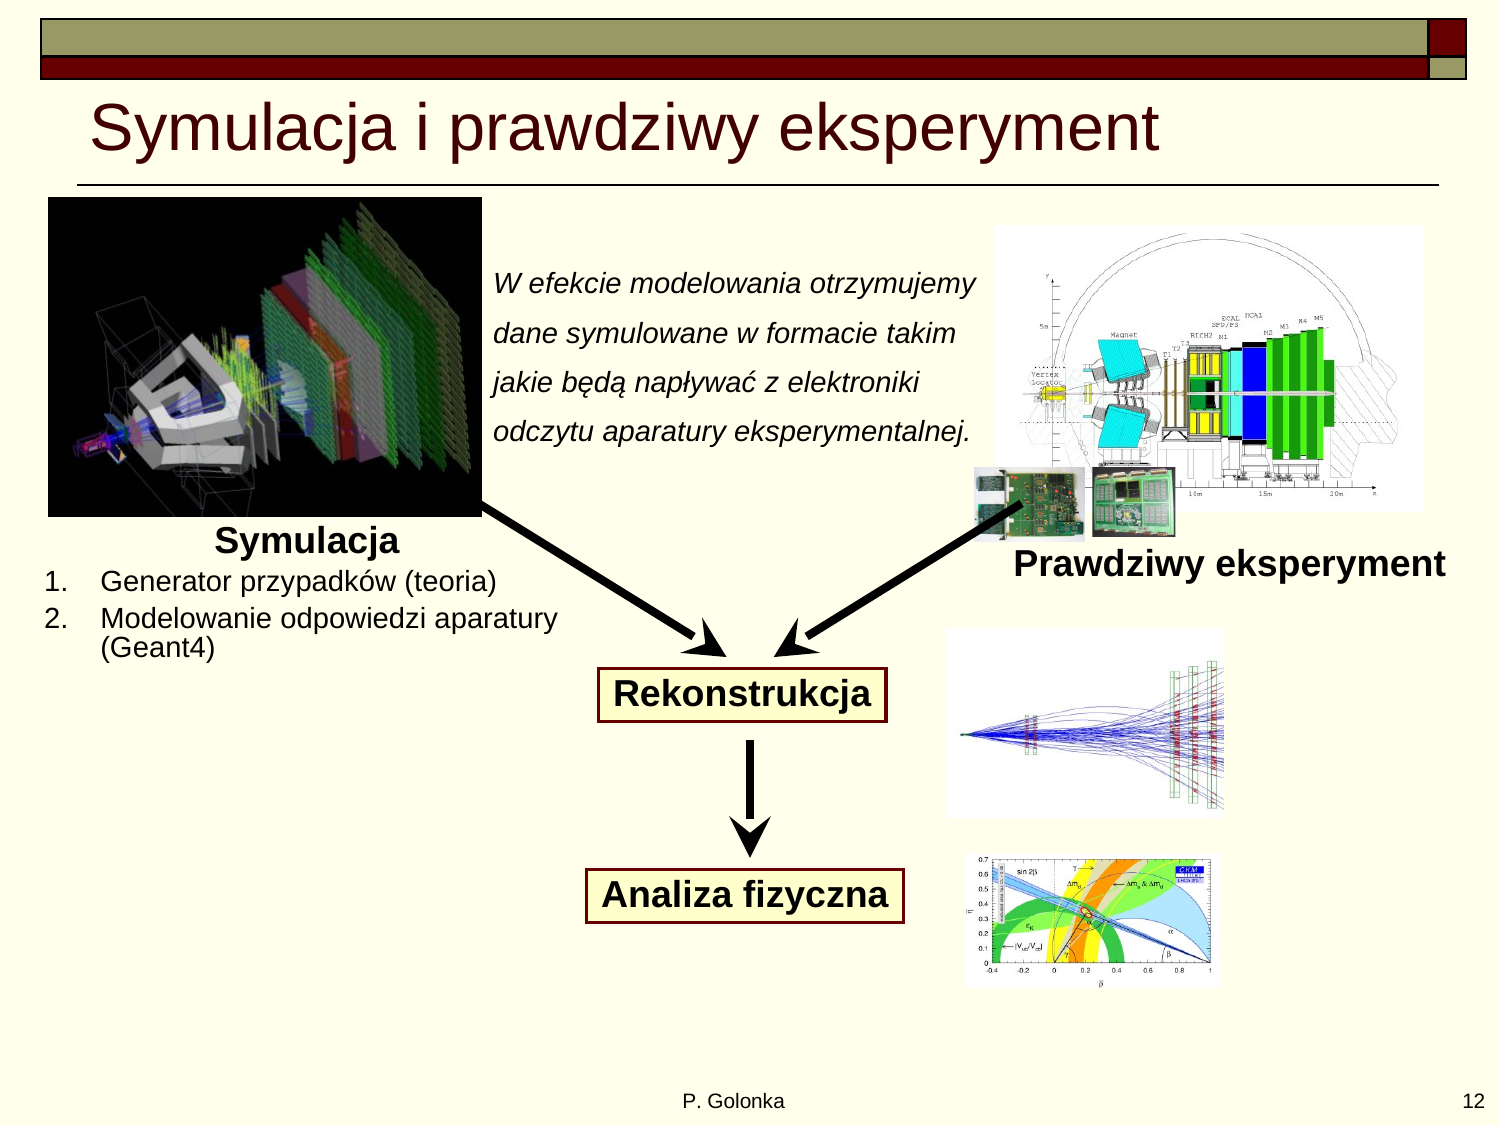

# Symulacja i prawdziwy eksperyment
W efekcie modelowania otrzymujemy dane symulowane w formacie takim jakie będą napływać z elektroniki odczytu aparatury eksperymentalnej.
Symulacja
Generator przypadków (teoria)
Modelowanie odpowiedzi aparatury (Geant4)
Prawdziwy eksperyment
Rekonstrukcja
Analiza fizyczna
P. Golonka
12